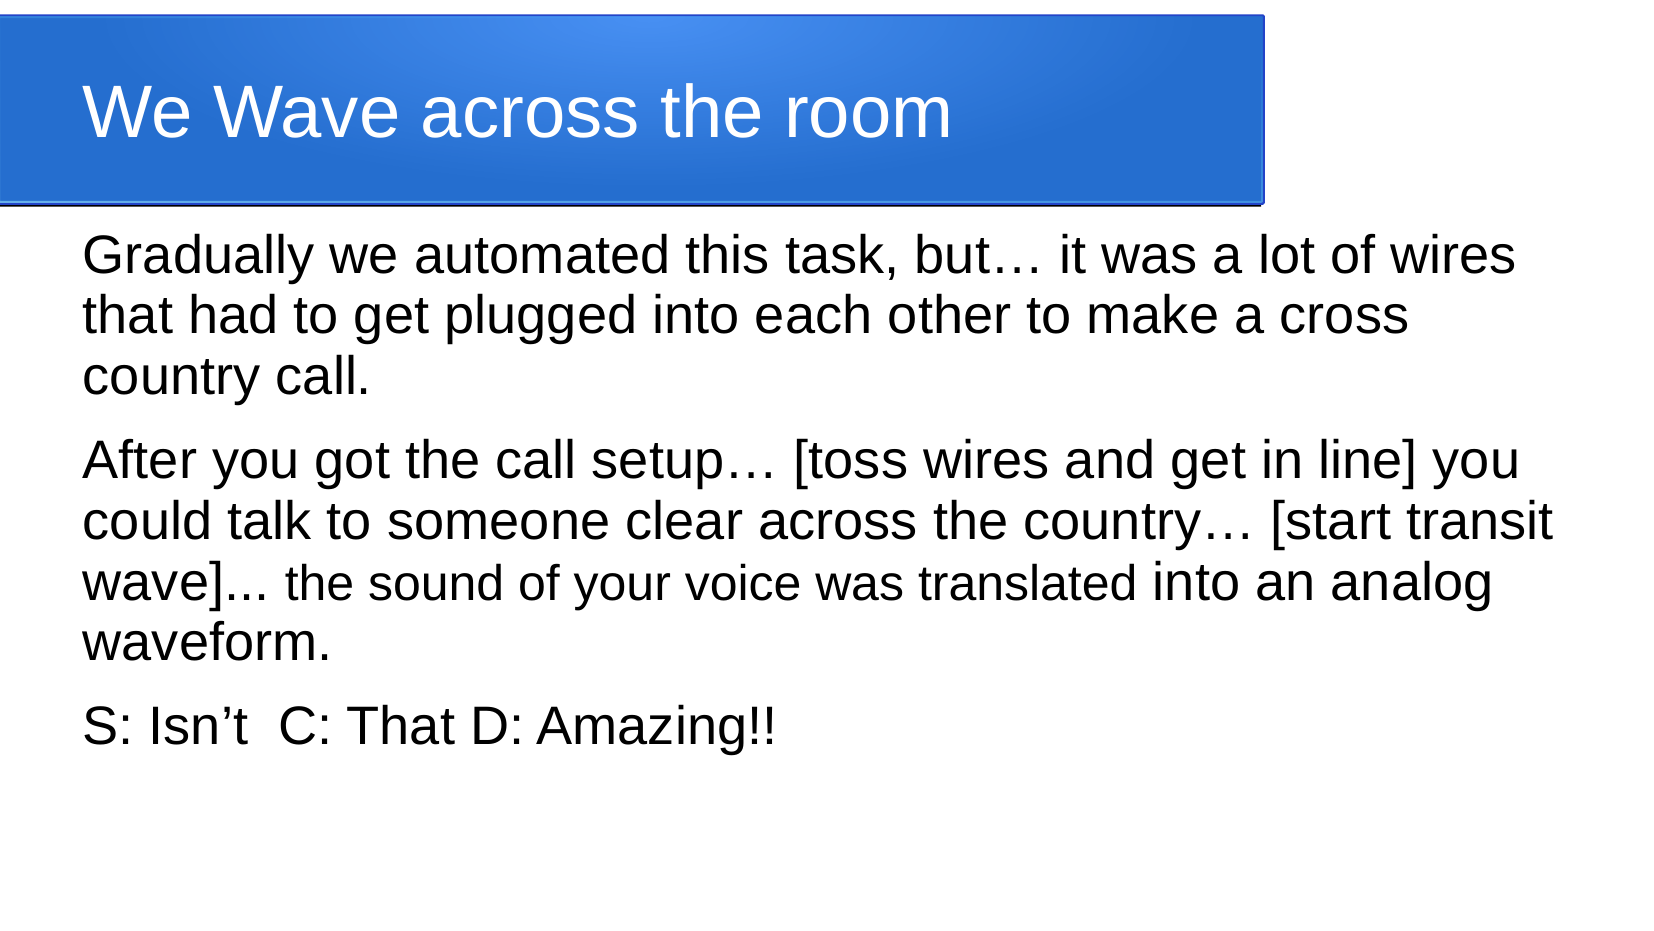

# We Wave across the room
Gradually we automated this task, but… it was a lot of wires that had to get plugged into each other to make a cross country call.
After you got the call setup… [toss wires and get in line] you could talk to someone clear across the country… [start transit wave]... the sound of your voice was translated into an analog waveform.
S: Isn’t C: That D: Amazing!!